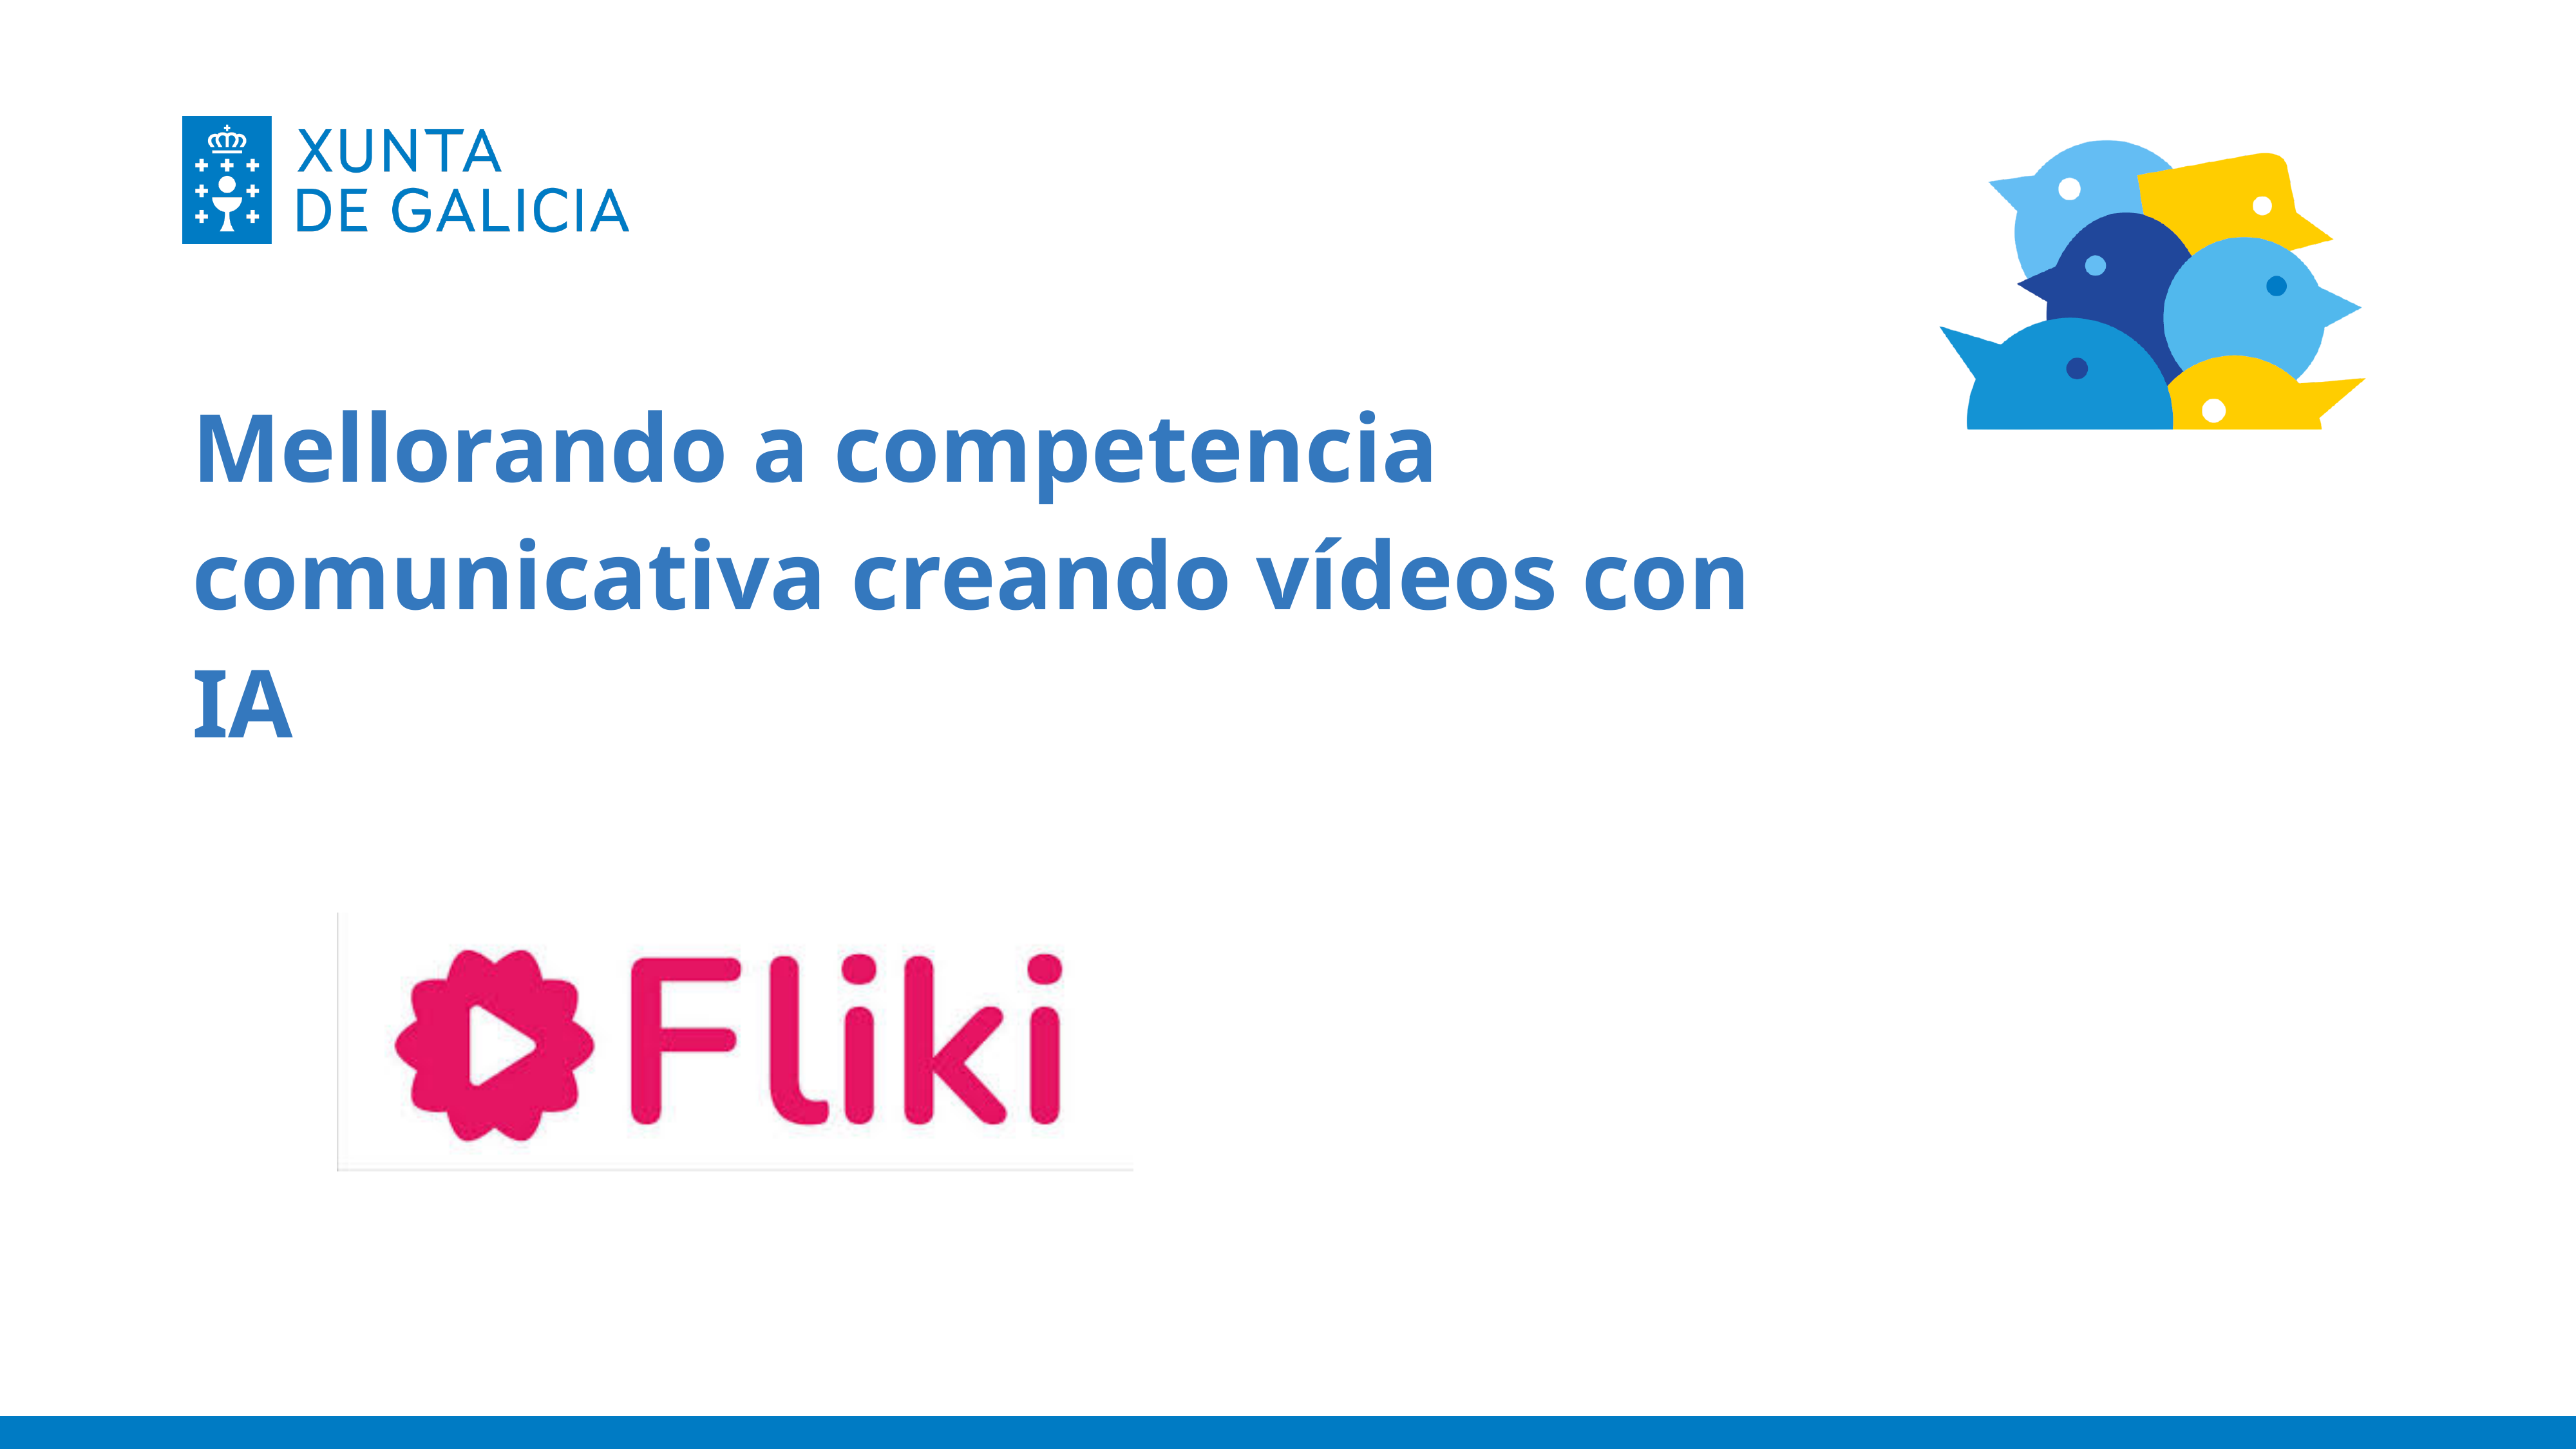

Mellorando a competencia comunicativa creando vídeos con IA